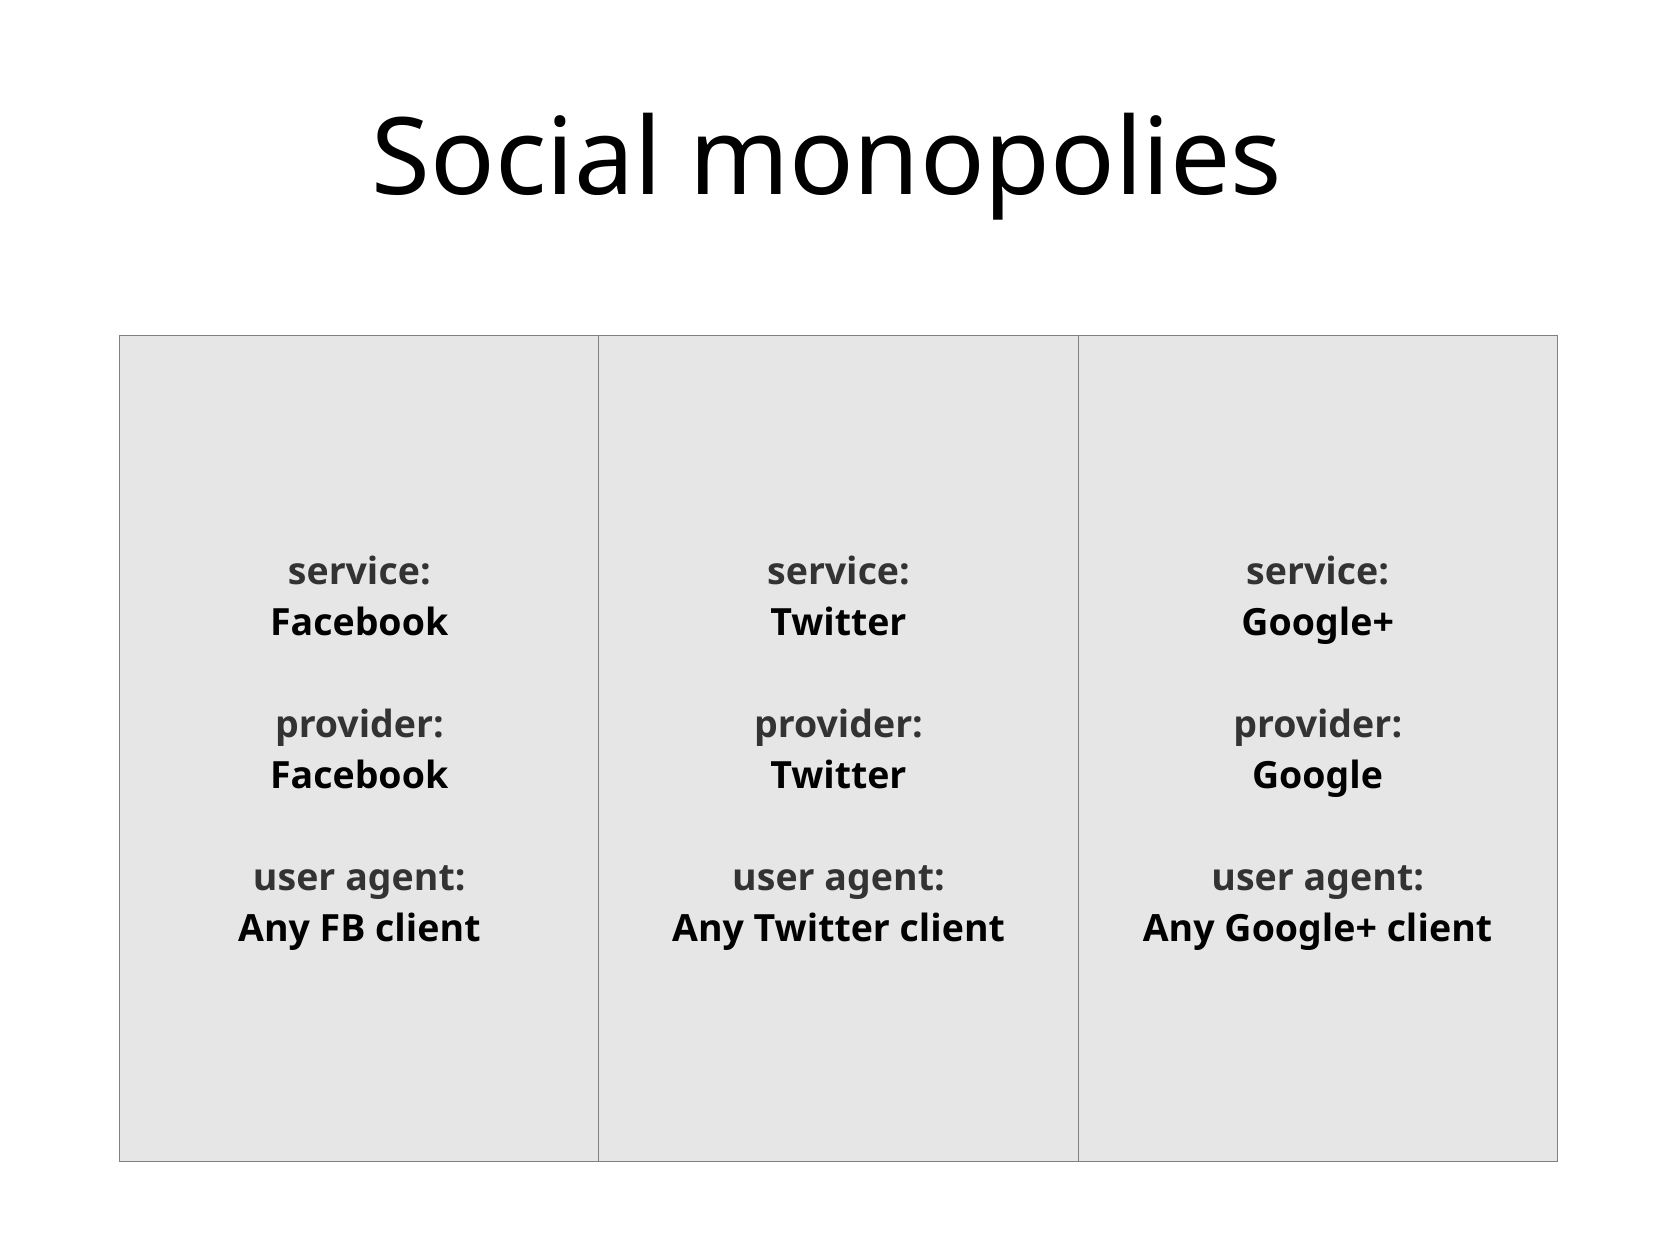

# Social monopolies
service:
Facebook
provider:
Facebook
user agent:
Any FB client
service:
Twitter
provider:
Twitter
user agent:
Any Twitter client
service:
Google+
provider:
Google
user agent:
Any Google+ client